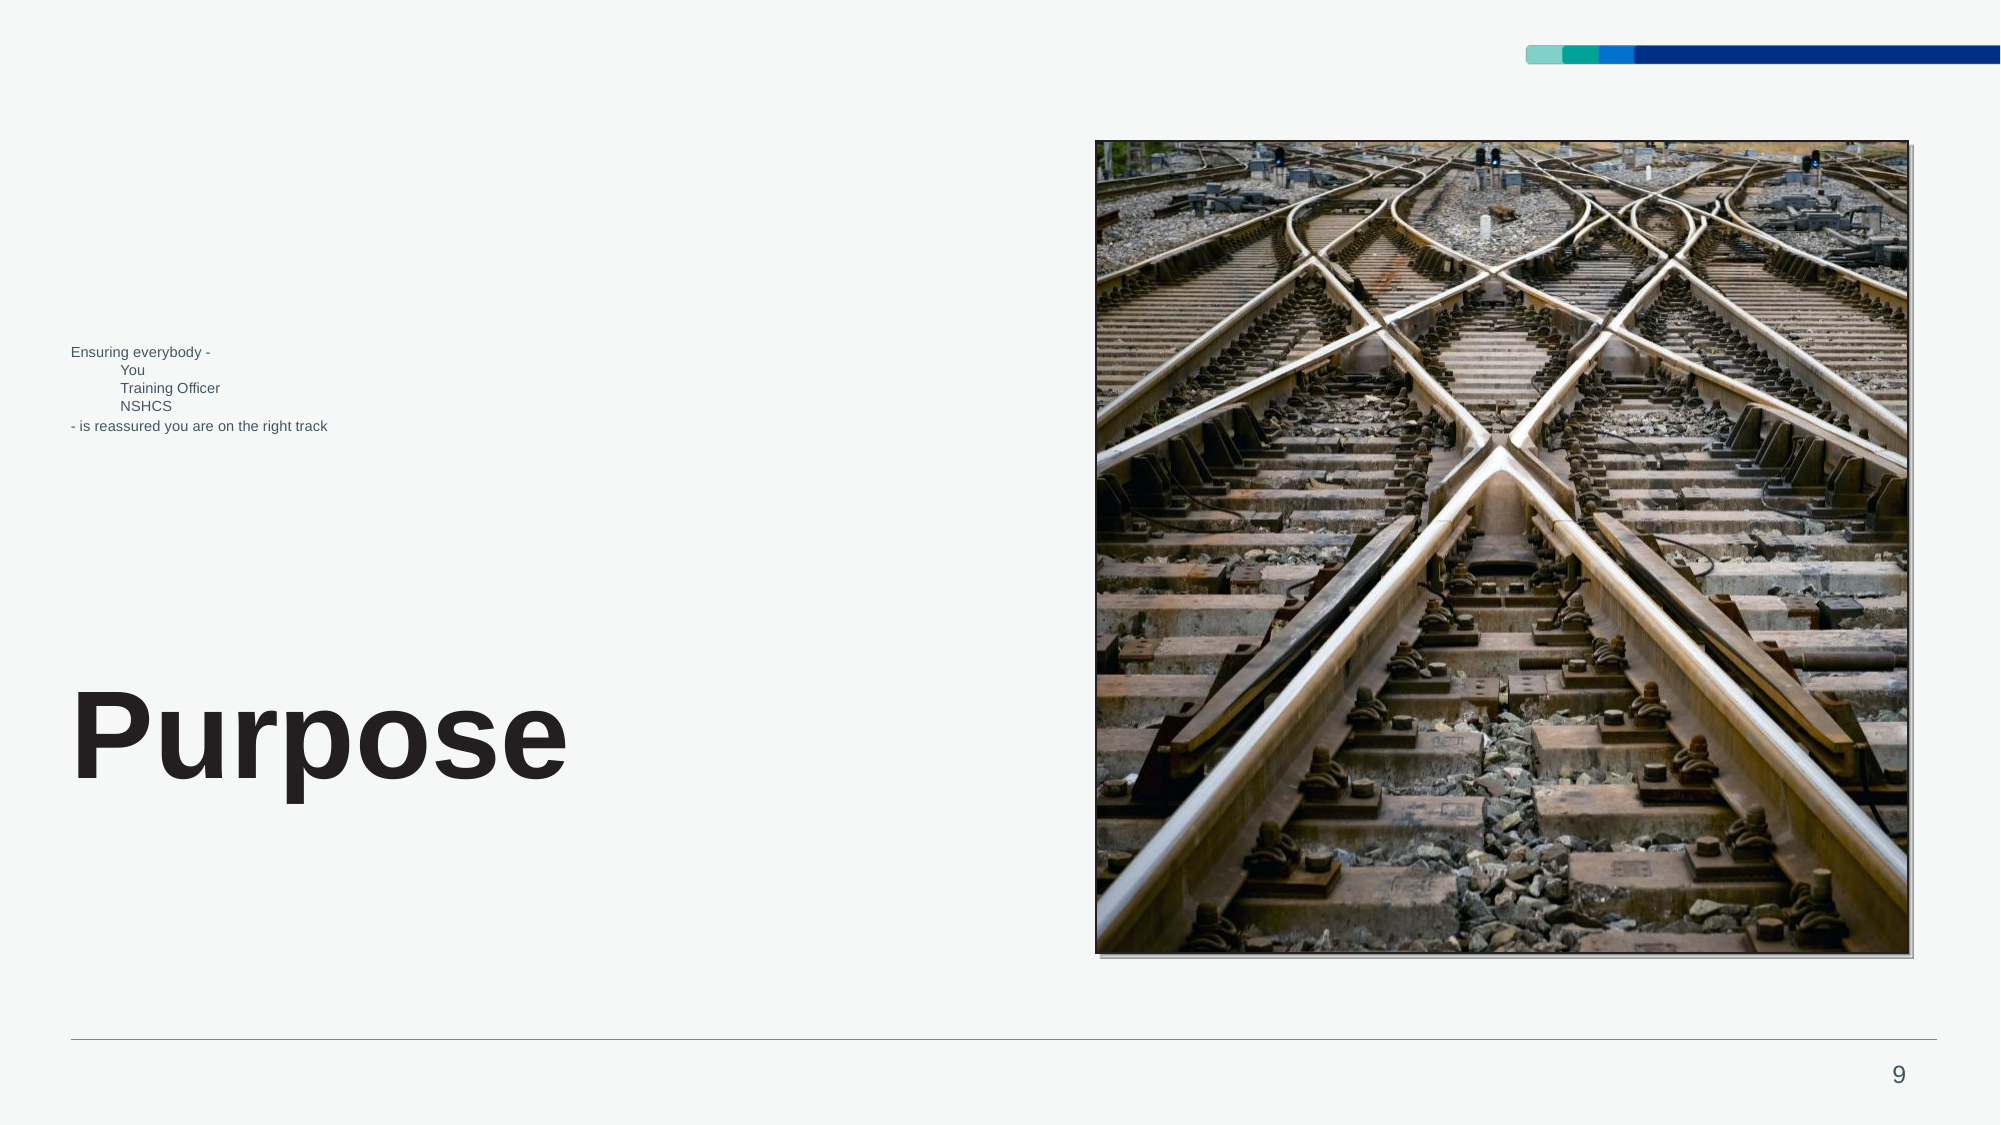

# Ensuring everybody -
You
Training Officer
NSHCS
- is reassured you are on the right track
Purpose